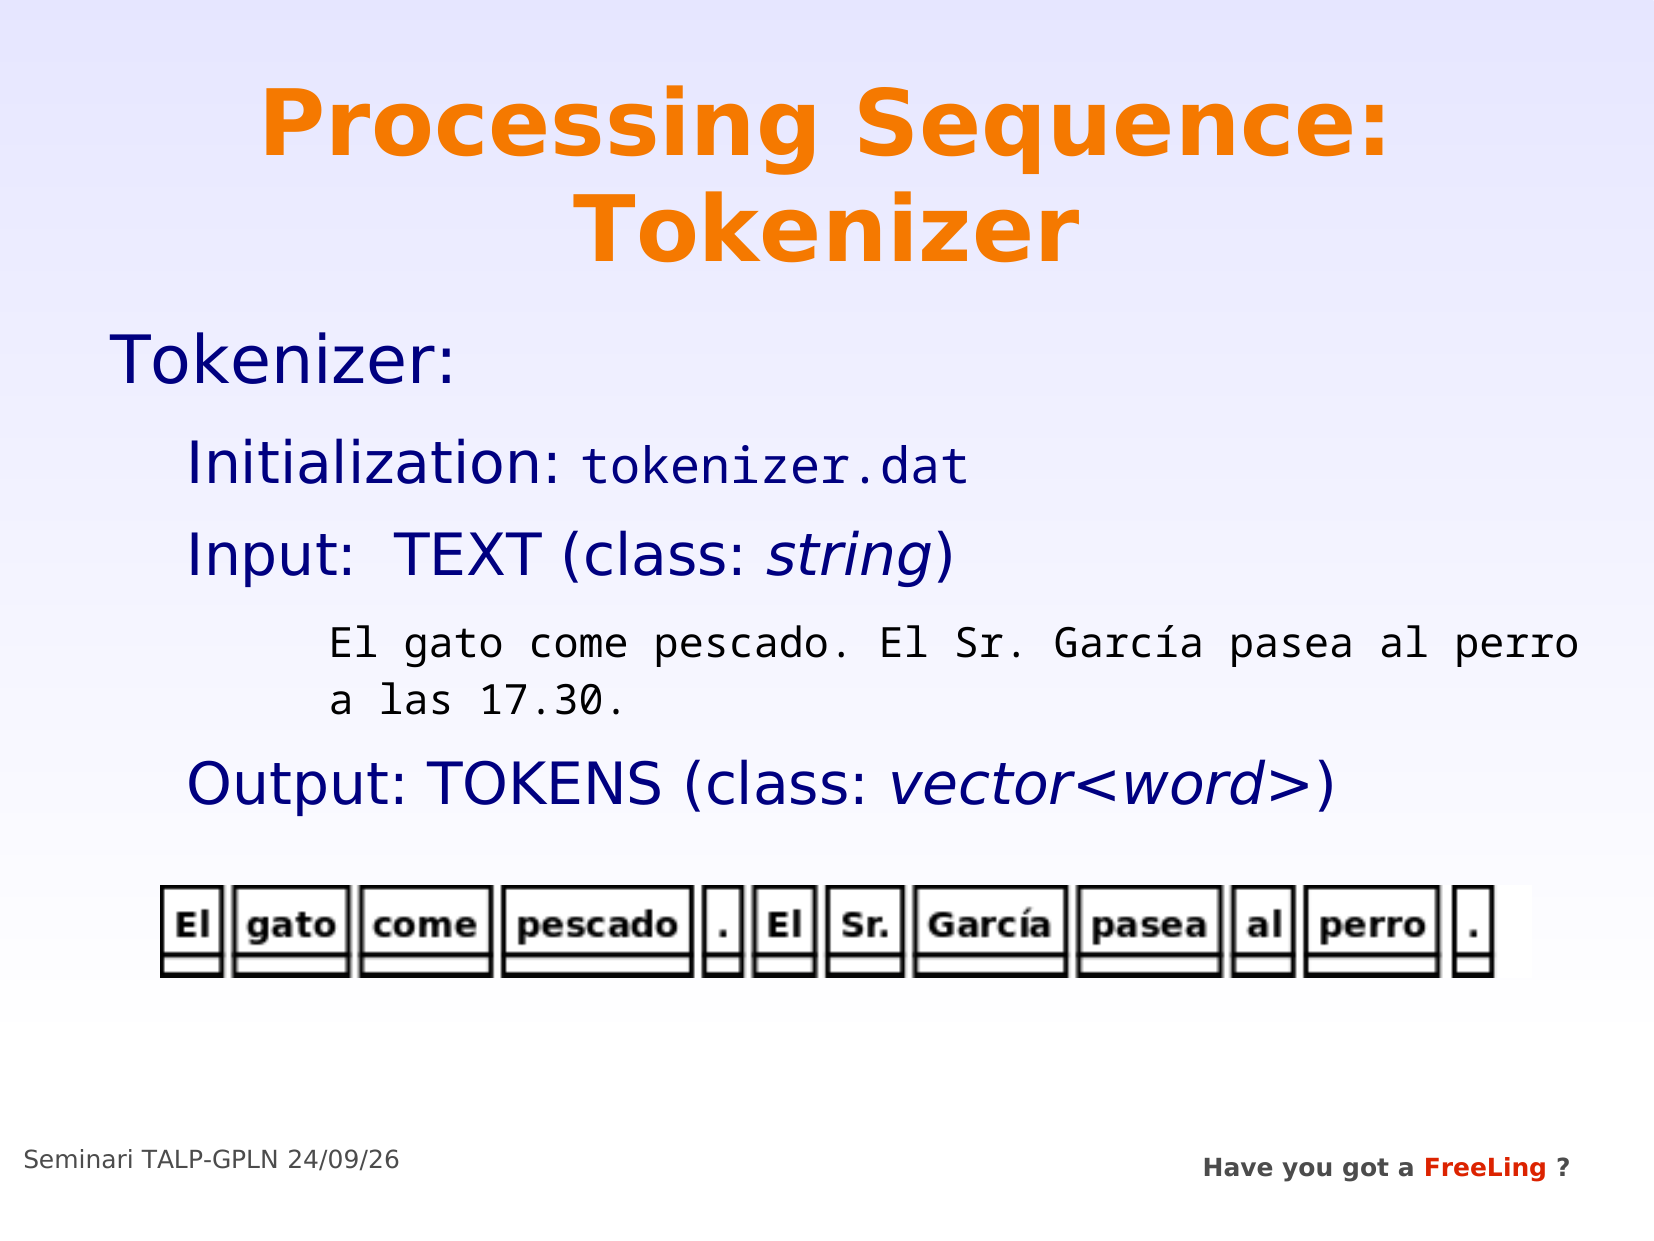

# Processing Sequence: Tokenizer
Tokenizer:
Initialization: tokenizer.dat
Input: TEXT (class: string)
El gato come pescado. El Sr. García pasea al perro a las 17.30.
Output: TOKENS (class: vector<word>)
6